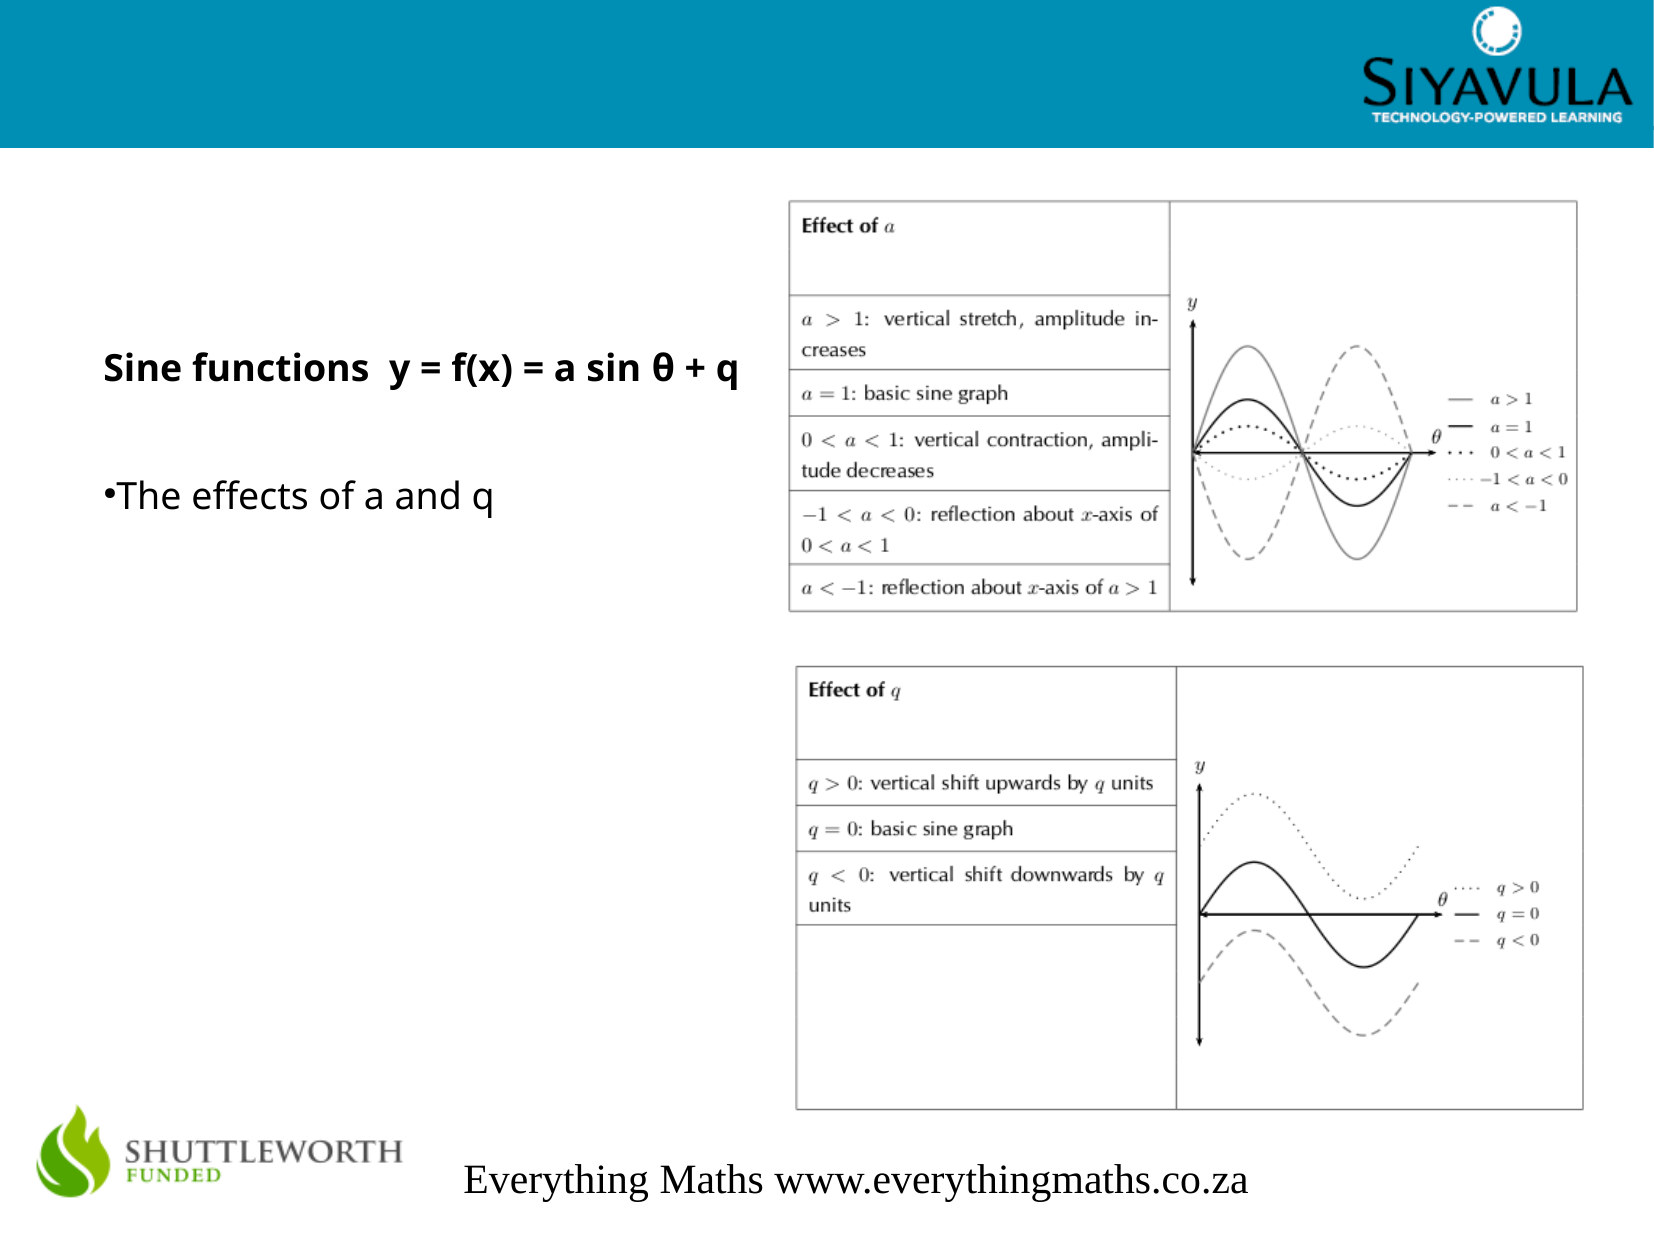

Sine functions y = f(x) = a sin θ + q
The effects of a and q
Everything Maths www.everythingmaths.co.za